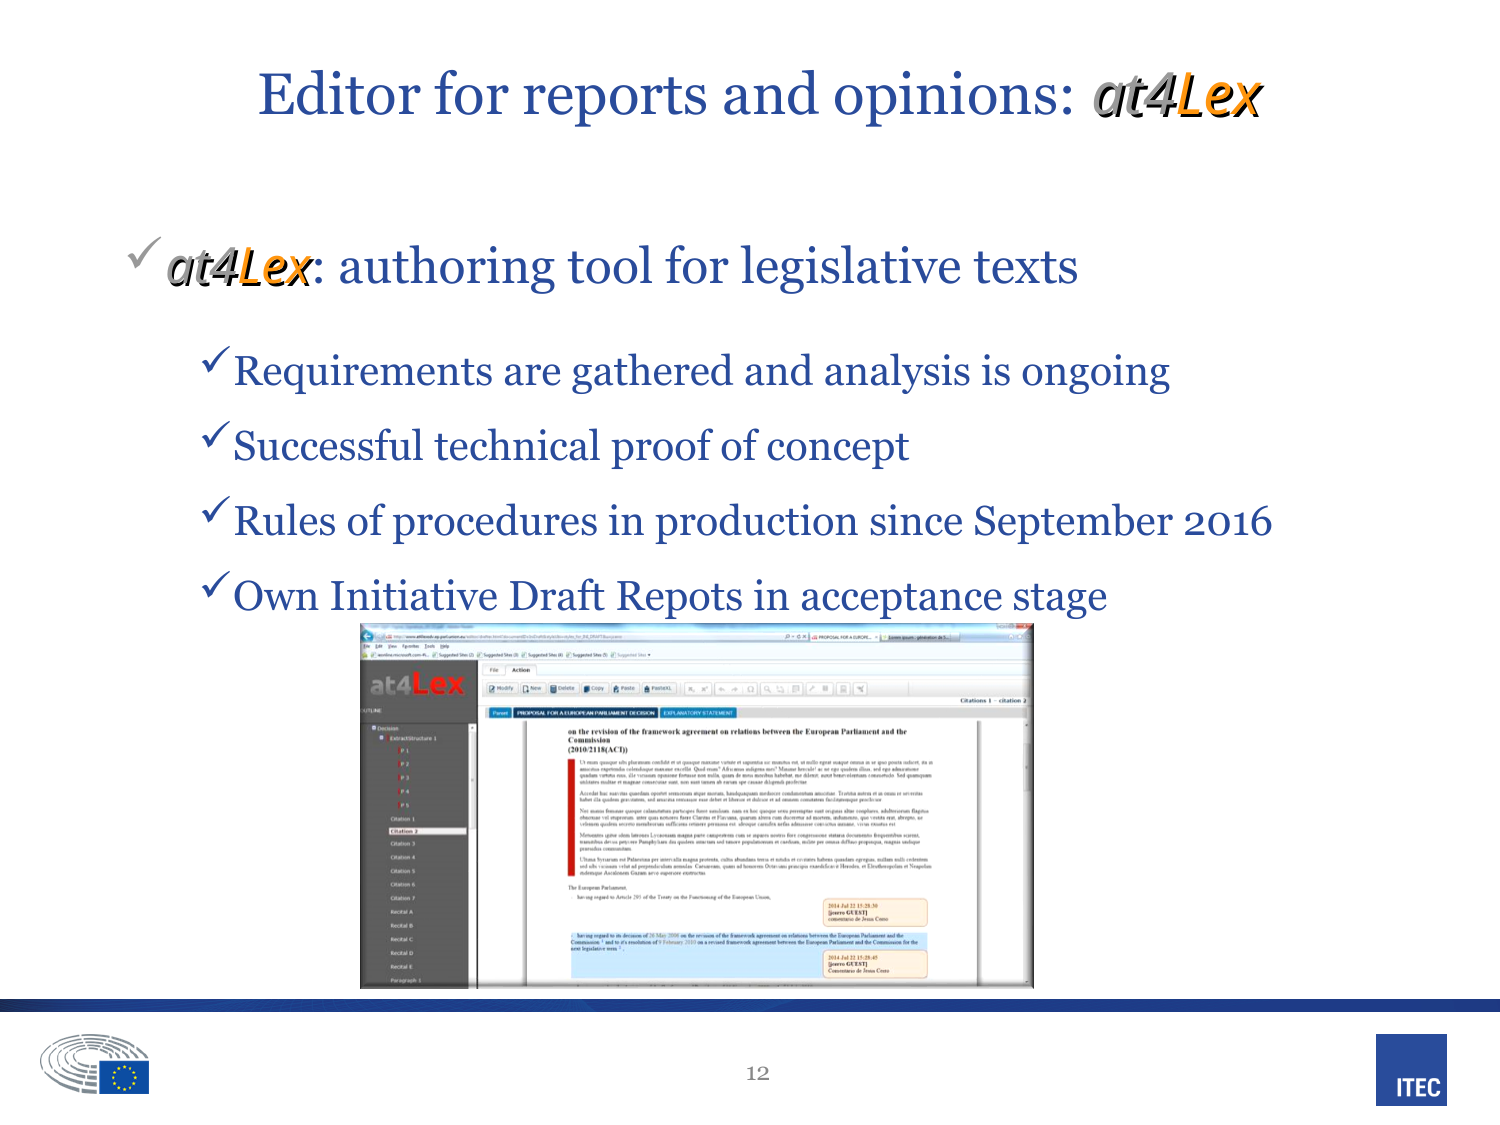

Editor for reports and opinions: at4Lex
at4Lex: authoring tool for legislative texts
Requirements are gathered and analysis is ongoing
Successful technical proof of concept
Rules of procedures in production since September 2016
Own Initiative Draft Repots in acceptance stage